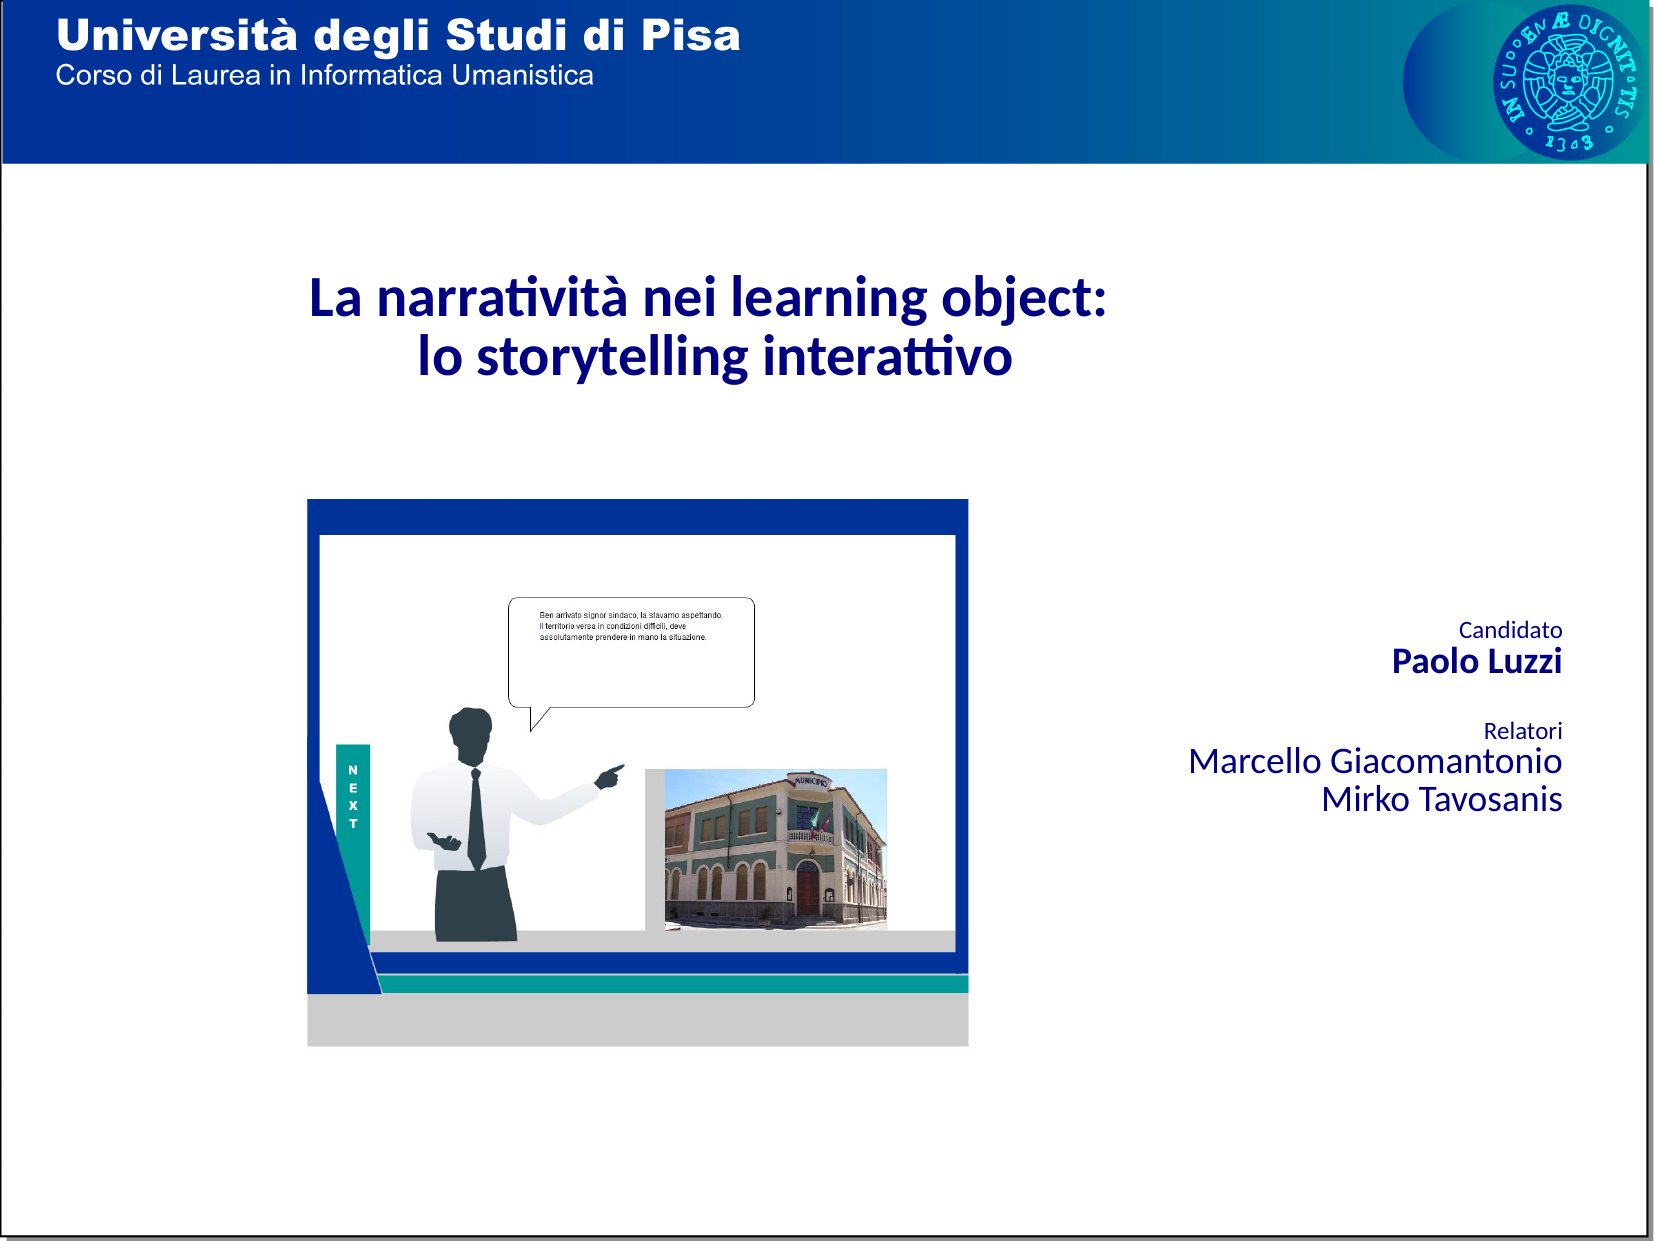

La narratività nei learning object:
lo storytelling interattivo
Candidato
Paolo Luzzi
Relatori
Marcello Giacomantonio
Mirko Tavosanis